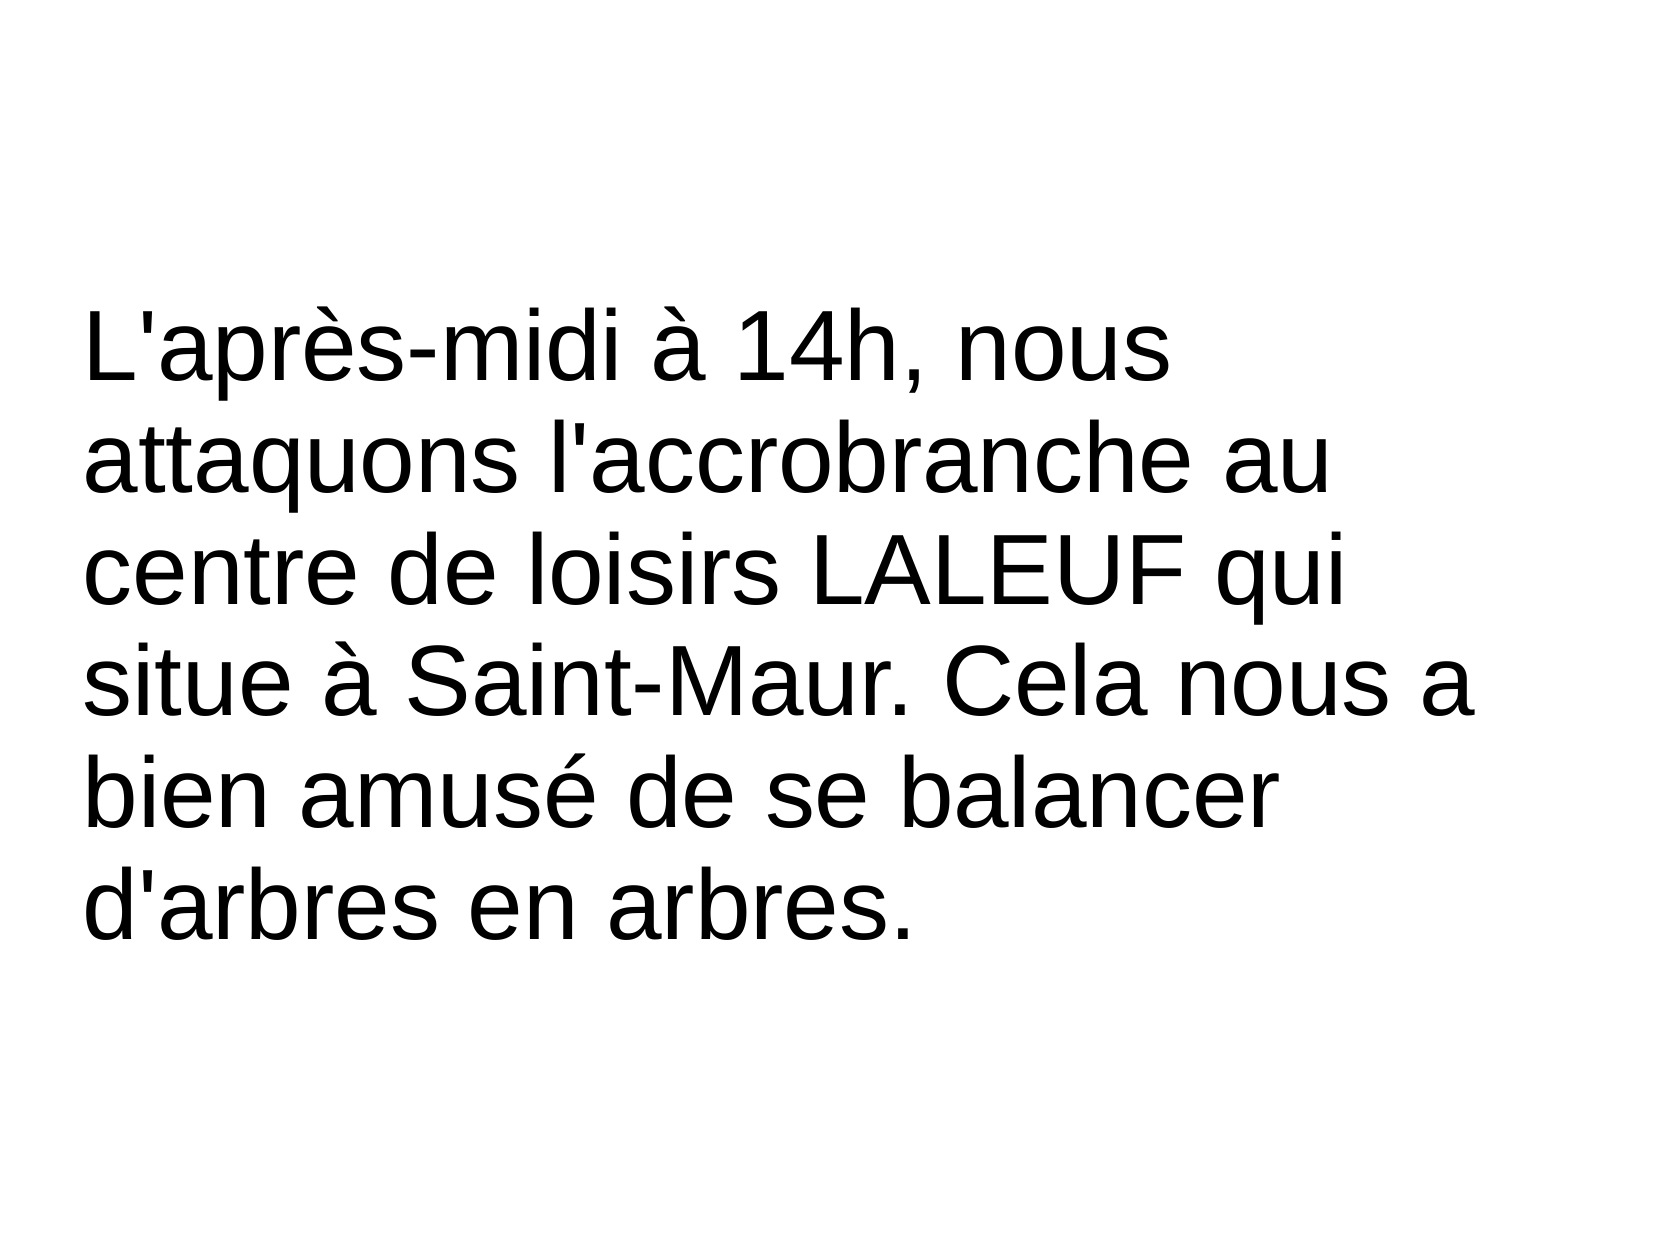

#
L'après-midi à 14h, nous attaquons l'accrobranche au centre de loisirs LALEUF qui situe à Saint-Maur. Cela nous a bien amusé de se balancer d'arbres en arbres.